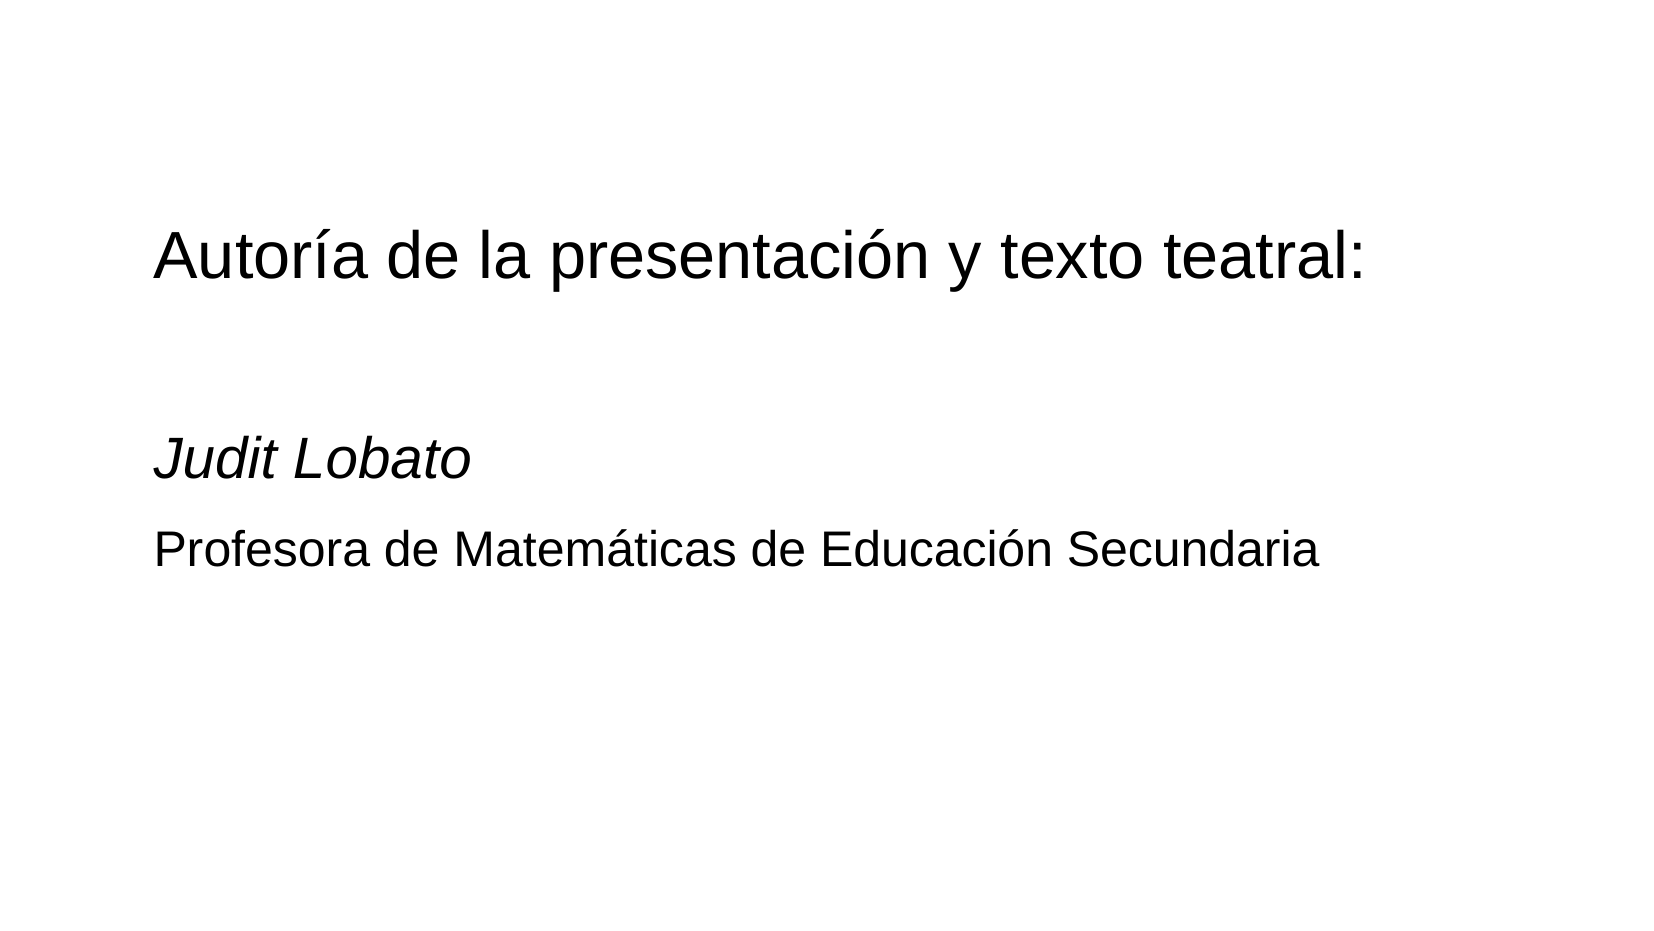

#
Autoría de la presentación y texto teatral:
Judit Lobato
Profesora de Matemáticas de Educación Secundaria